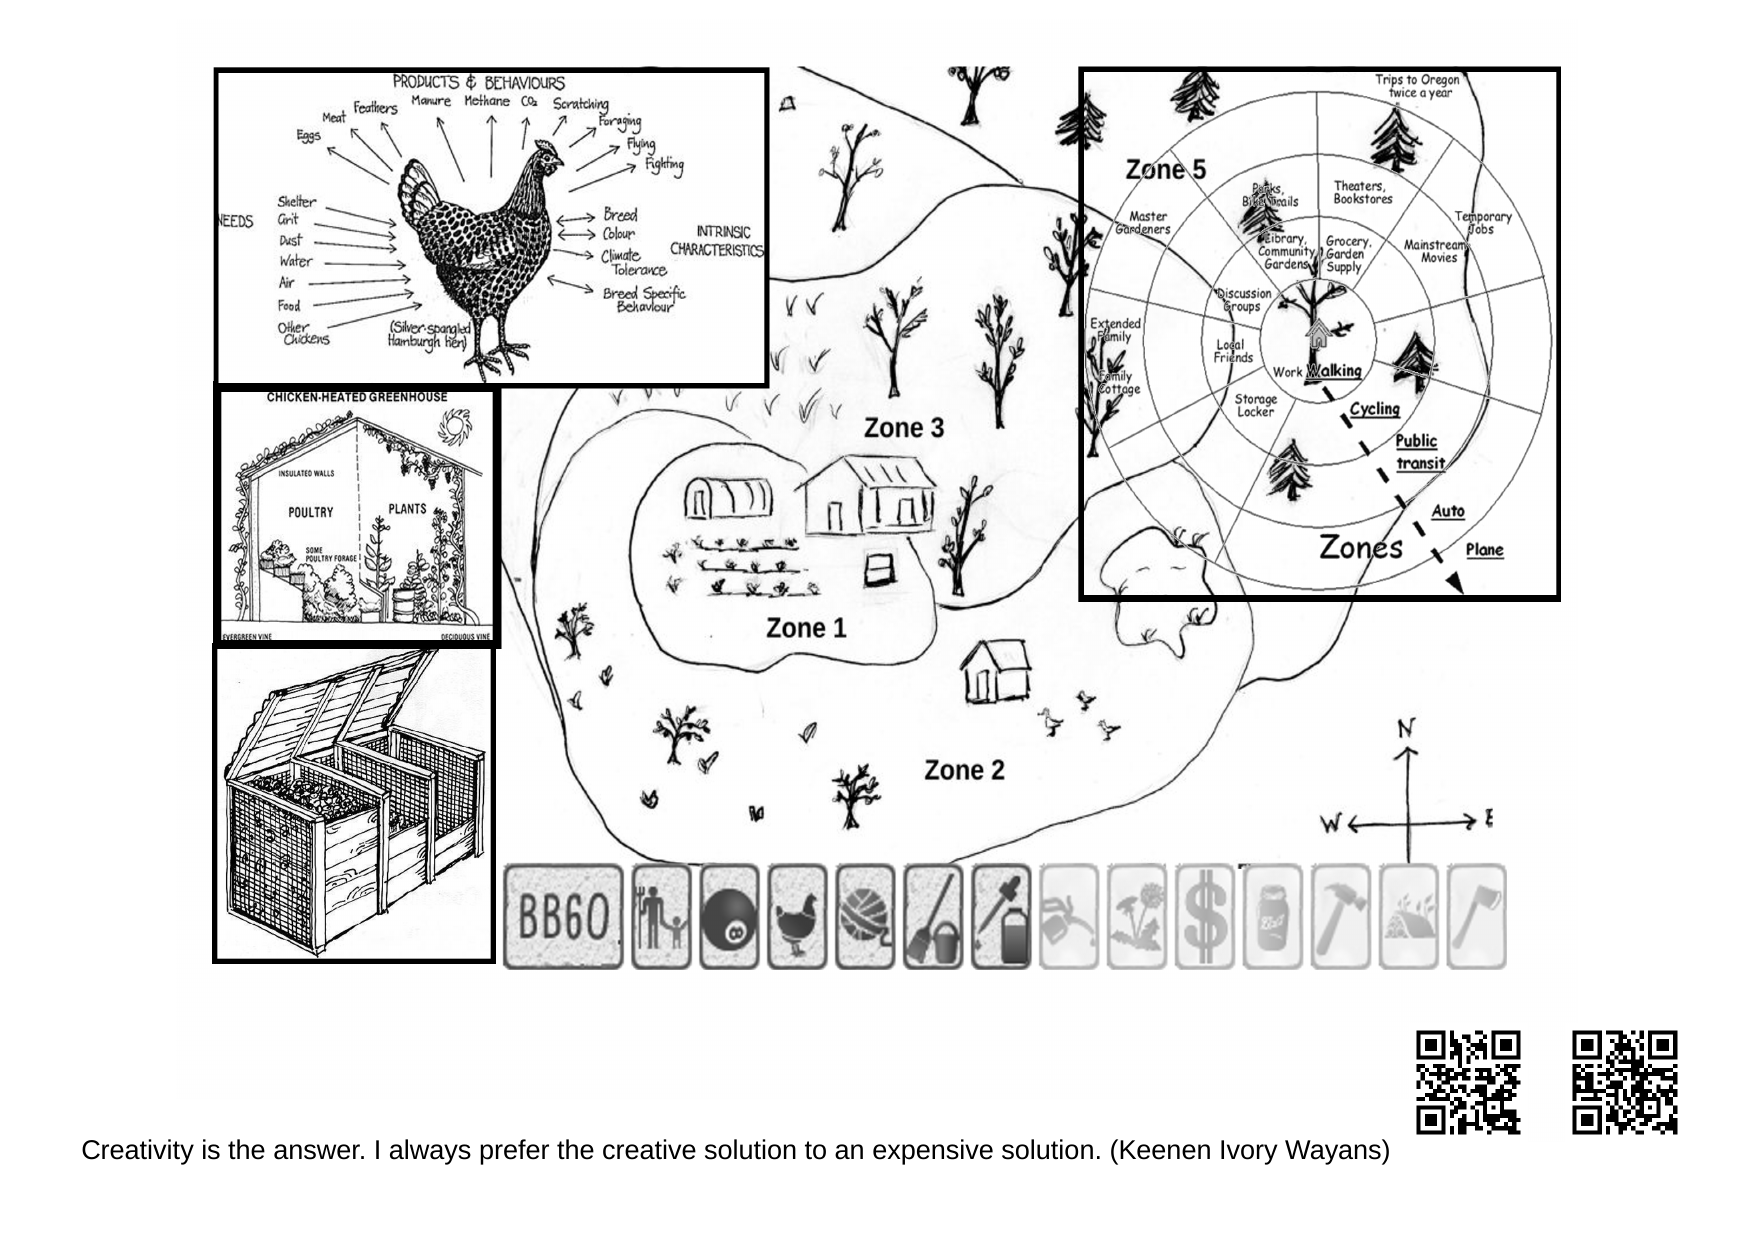

# Creativity is the answer. I always prefer the creative solution to an expensive solution. (Keenen Ivory Wayans)